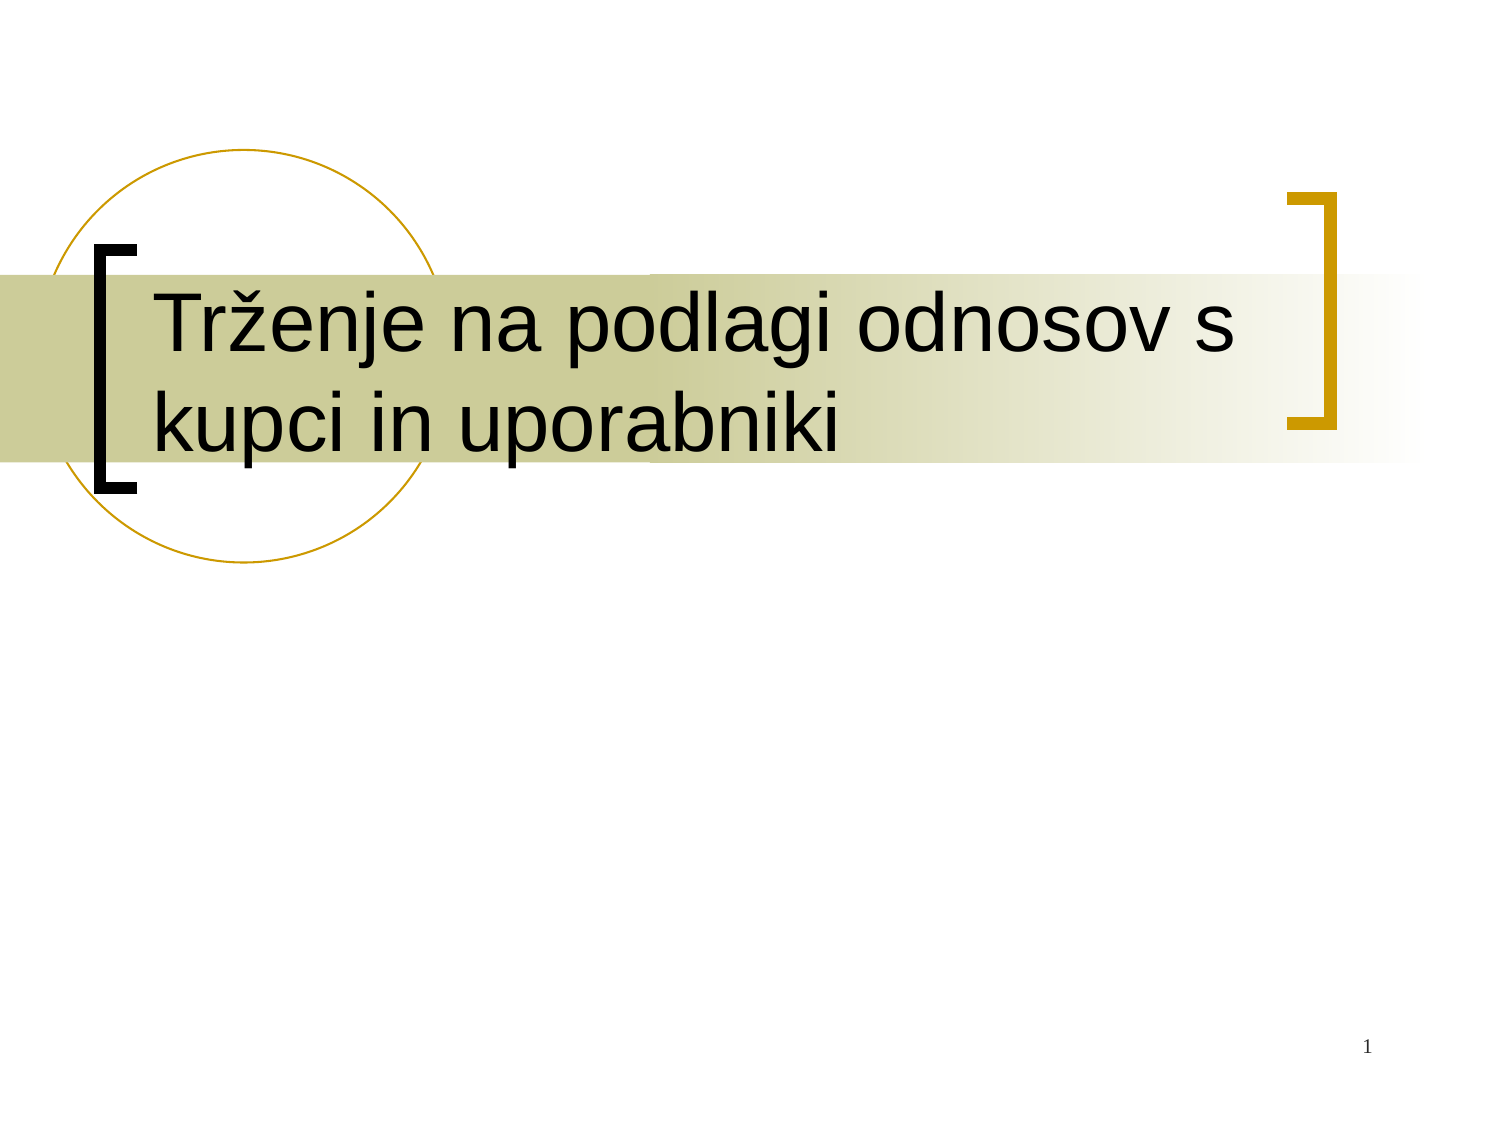

# Trženje na podlagi odnosov s kupci in uporabniki
1